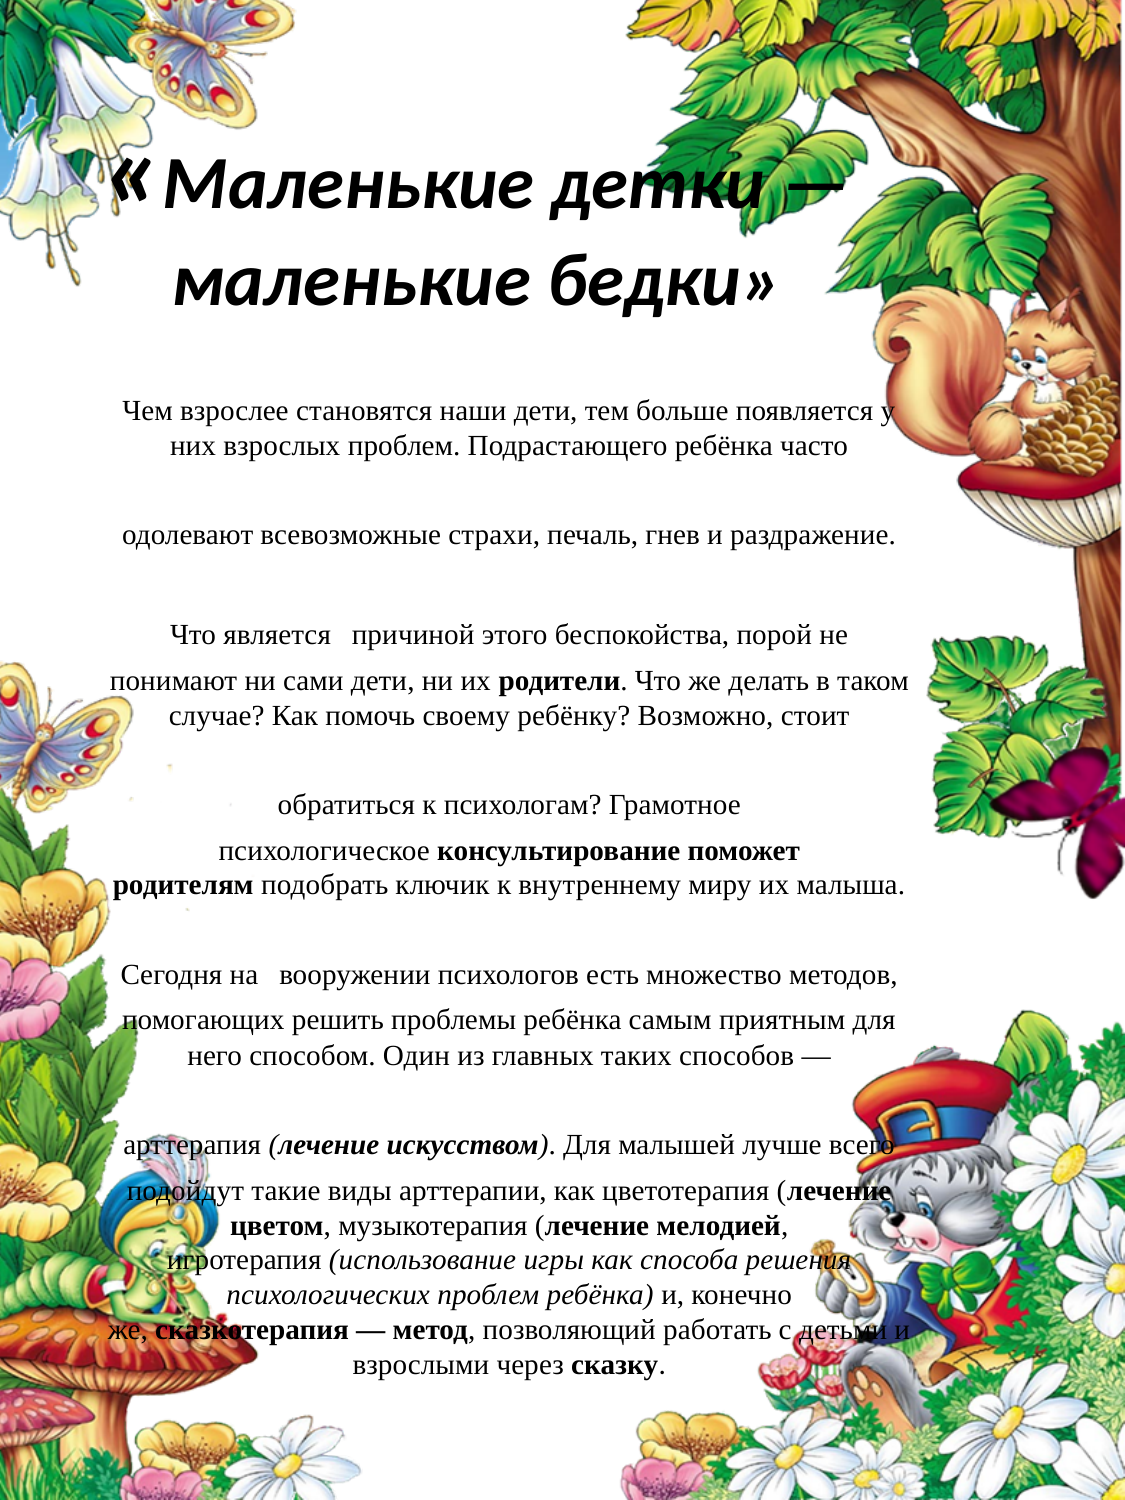

# «Маленькие детки — маленькие бедки»
Чем взрослее становятся наши дети, тем больше появляется у них взрослых проблем. Подрастающего ребёнка часто одолевают всевозможные страхи, печаль, гнев и раздражение. Что является причиной этого беспокойства, порой не понимают ни сами дети, ни их родители. Что же делать в таком случае? Как помочь своему ребёнку? Возможно, стоит обратиться к психологам? Грамотное психологическое консультирование поможет родителям подобрать ключик к внутреннему миру их малыша. Сегодня на вооружении психологов есть множество методов, помогающих решить проблемы ребёнка самым приятным для него способом. Один из главных таких способов — арттерапия (лечение искусством). Для малышей лучше всего подойдут такие виды арттерапии, как цветотерапия (лечение цветом, музыкотерапия (лечение мелодией, игротерапия (использование игры как способа решения психологических проблем ребёнка) и, конечно же, сказкотерапия — метод, позволяющий работать с детьми и взрослыми через сказку.